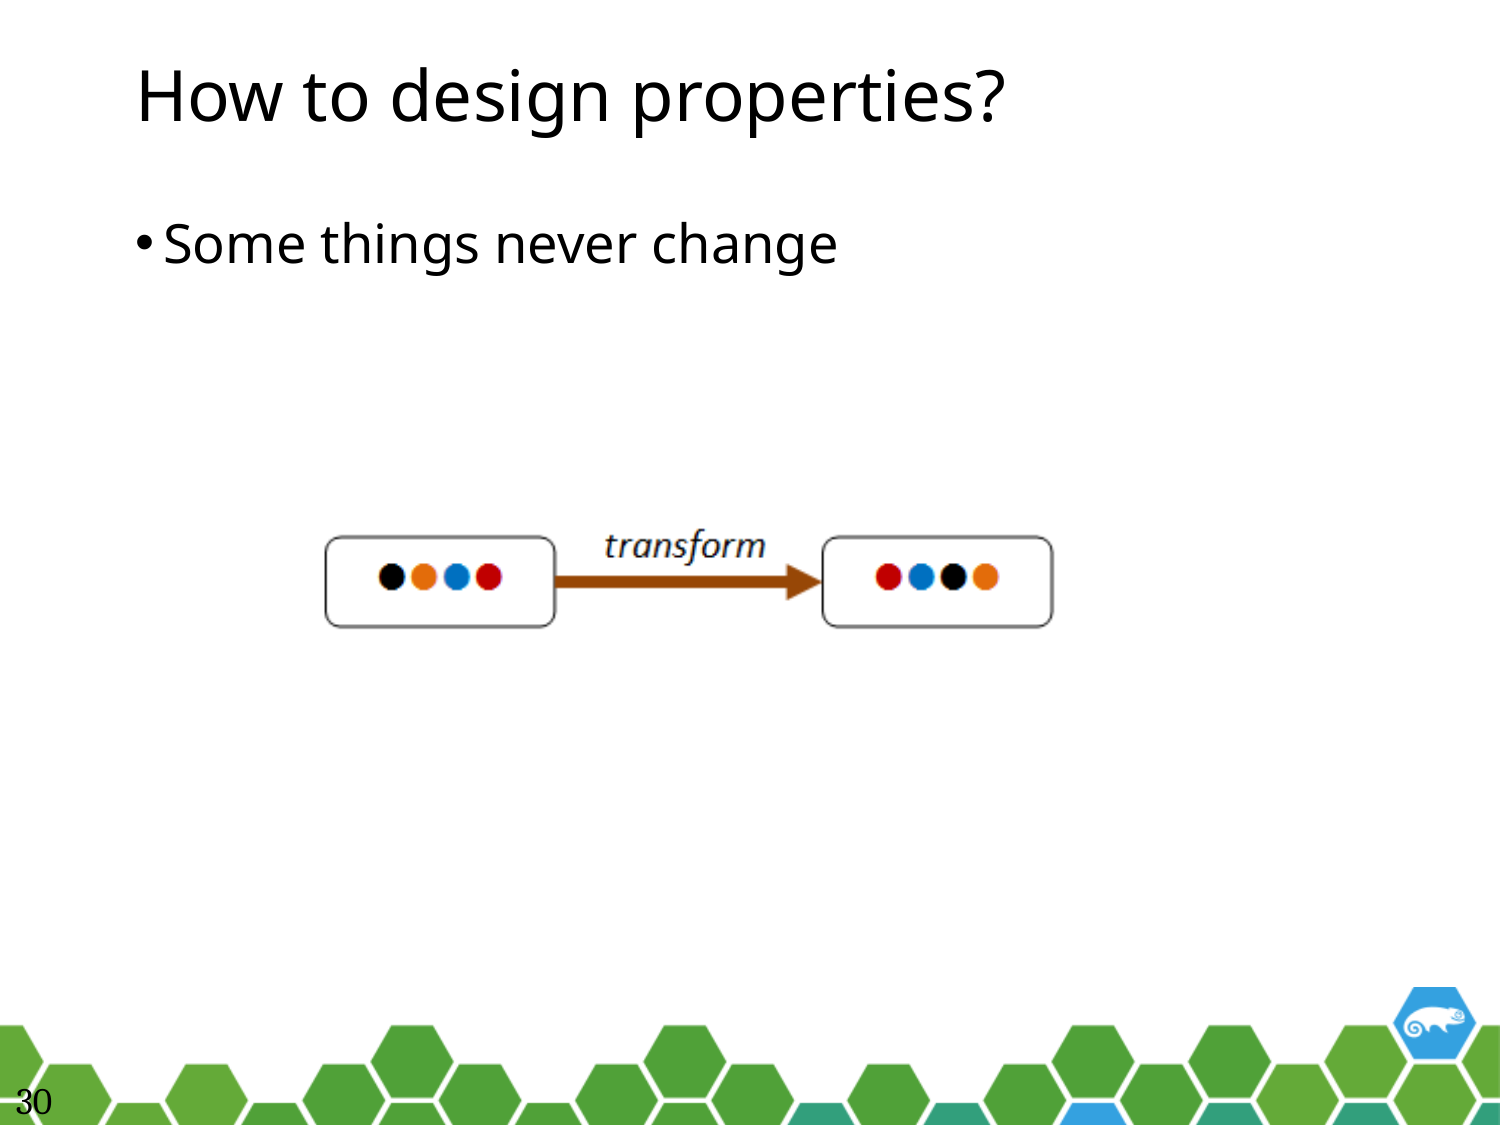

How to design properties?
Some things never change